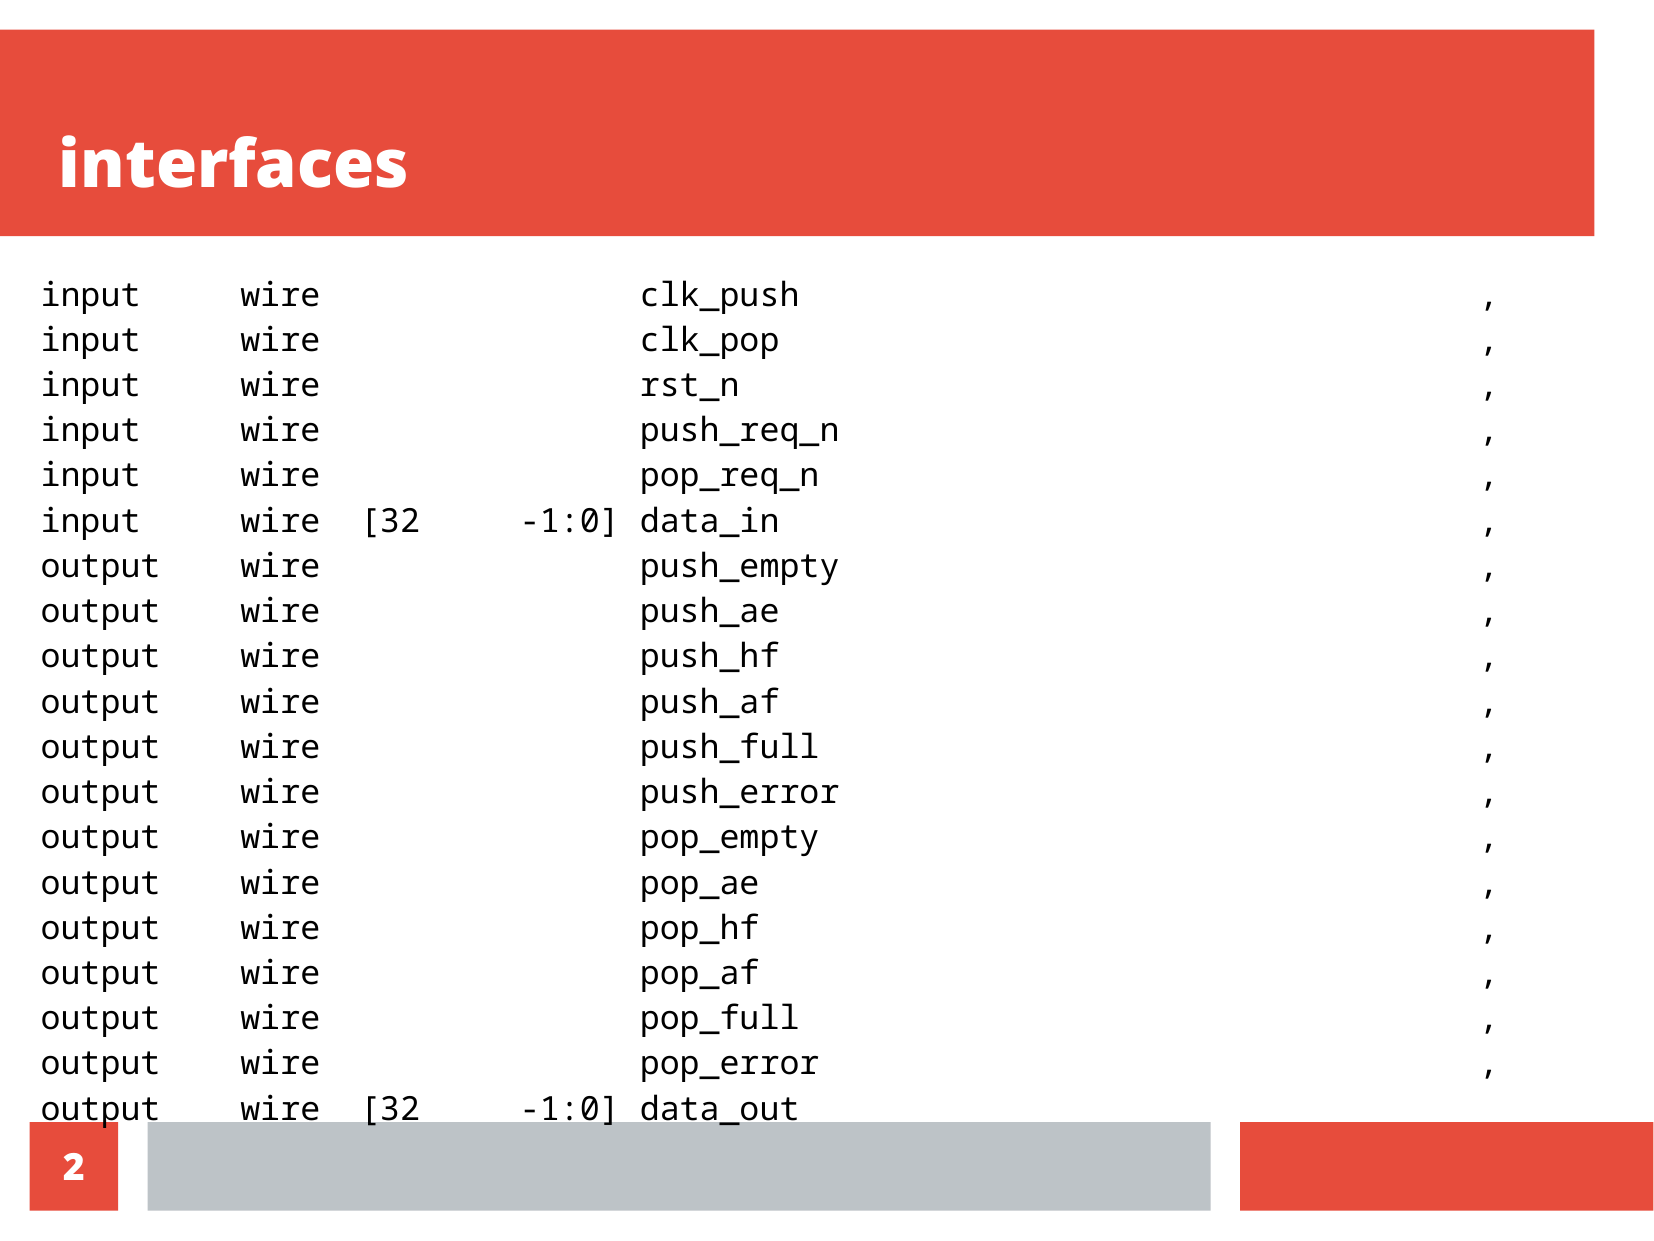

# interfaces
 input wire clk_push ,
 input wire clk_pop ,
 input wire rst_n ,
 input wire push_req_n ,
 input wire pop_req_n ,
 input wire [32 -1:0] data_in ,
 output wire push_empty ,
 output wire push_ae ,
 output wire push_hf ,
 output wire push_af ,
 output wire push_full ,
 output wire push_error ,
 output wire pop_empty ,
 output wire pop_ae ,
 output wire pop_hf ,
 output wire pop_af ,
 output wire pop_full ,
 output wire pop_error ,
 output wire [32 -1:0] data_out
2